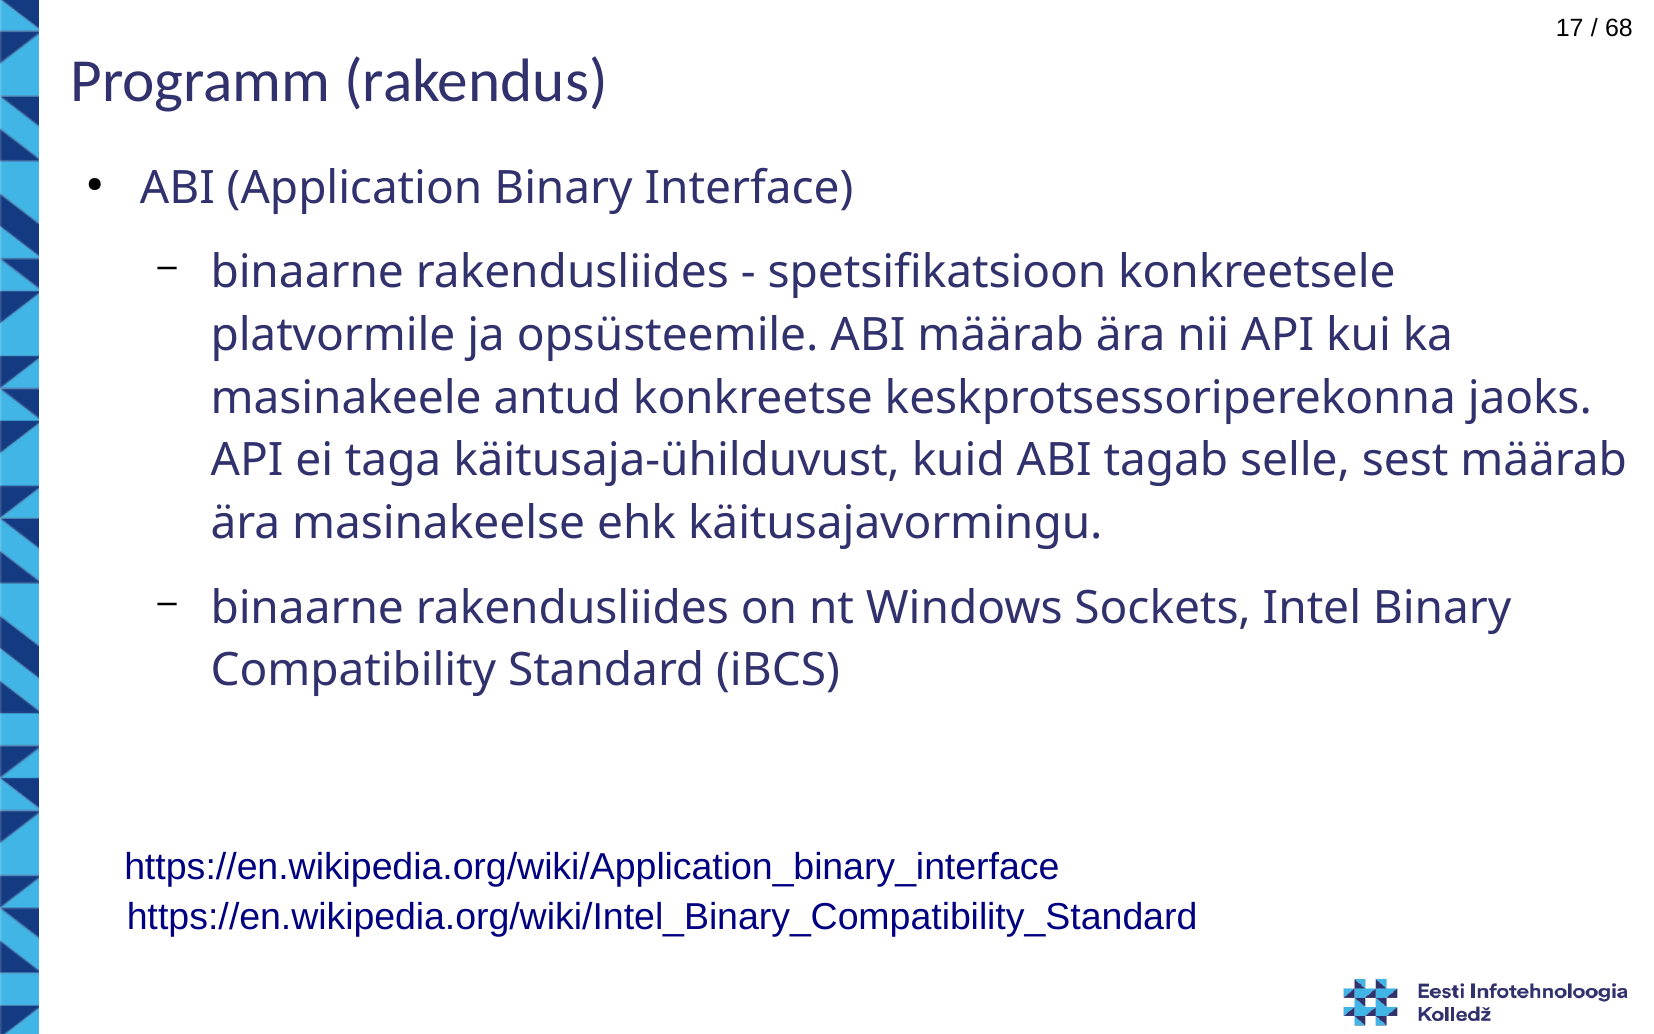

# Programm (rakendus)
ABI (Application Binary Interface)
binaarne rakendusliides - spetsifikatsioon konkreetsele platvormile ja opsüsteemile. ABI määrab ära nii API kui ka masinakeele antud konkreetse keskprotsessoriperekonna jaoks. API ei taga käitusaja-ühilduvust, kuid ABI tagab selle, sest määrab ära masinakeelse ehk käitusajavormingu.
binaarne rakendusliides on nt Windows Sockets, Intel Binary Compatibility Standard (iBCS)
https://en.wikipedia.org/wiki/Application_binary_interface
https://en.wikipedia.org/wiki/Intel_Binary_Compatibility_Standard